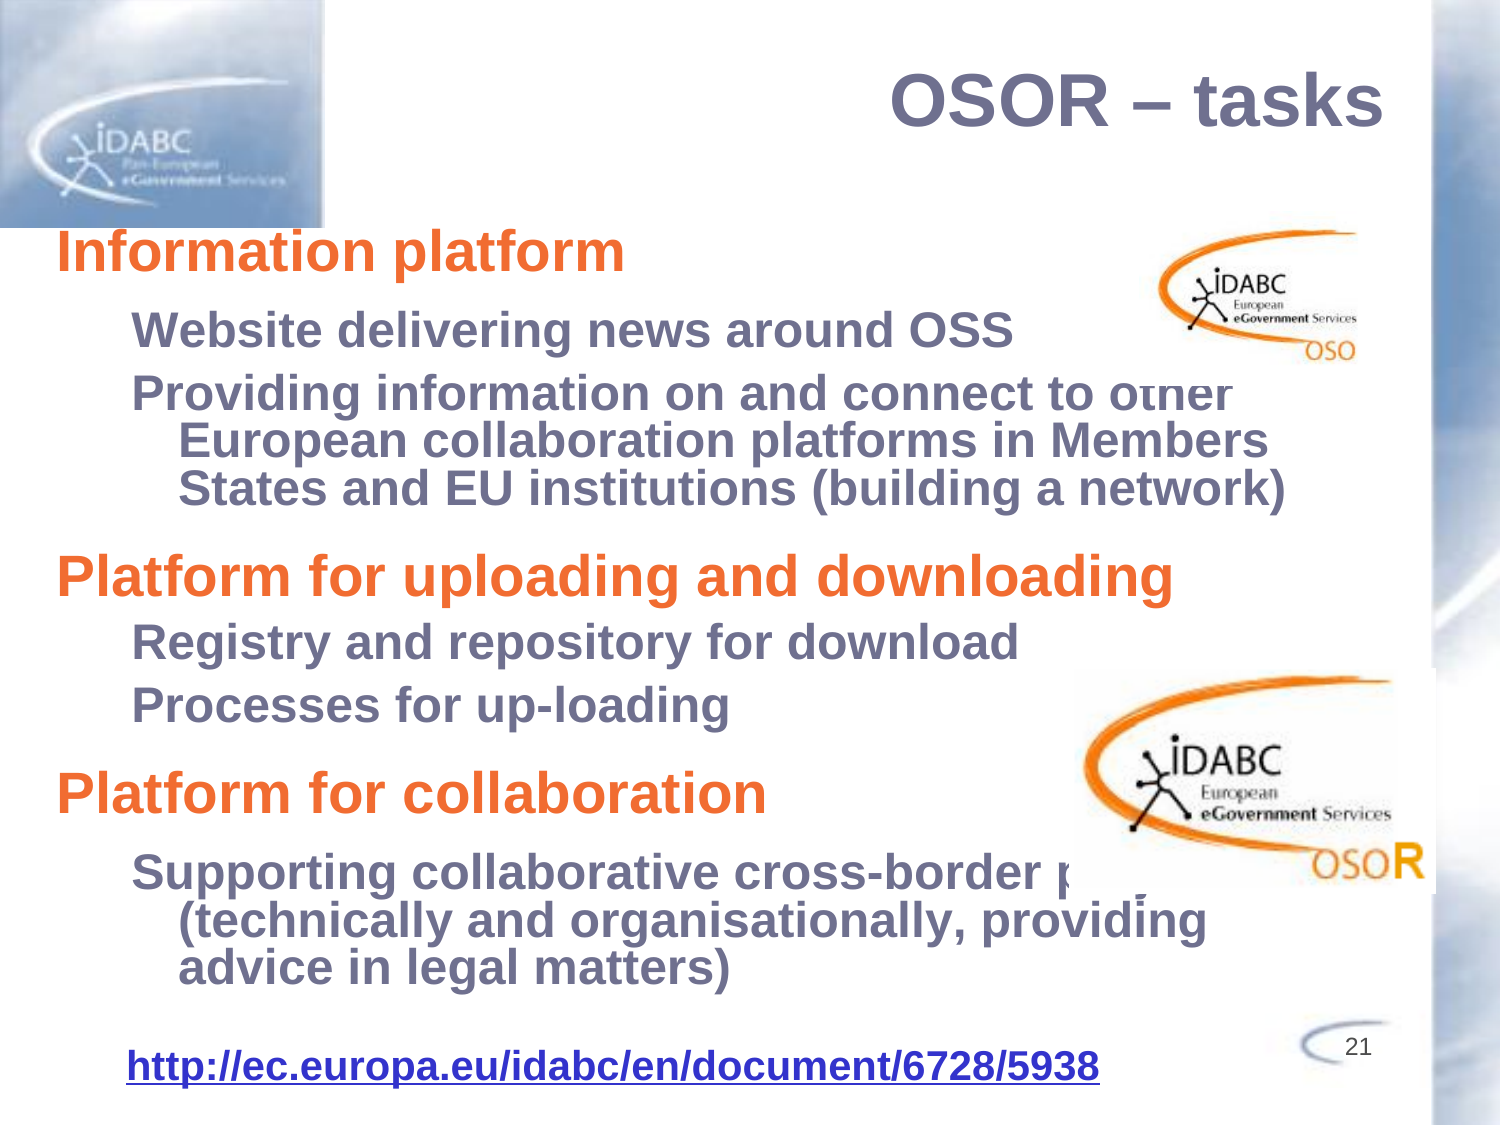

# OSOR – tasks
Information platform
Website delivering news around OSS
Providing information on and connect to other European collaboration platforms in Members States and EU institutions (building a network)
Platform for uploading and downloading
Registry and repository for download
Processes for up-loading
Platform for collaboration
Supporting collaborative cross-border projects (technically and organisationally, providing advice in legal matters)
21
http://ec.europa.eu/idabc/en/document/6728/5938